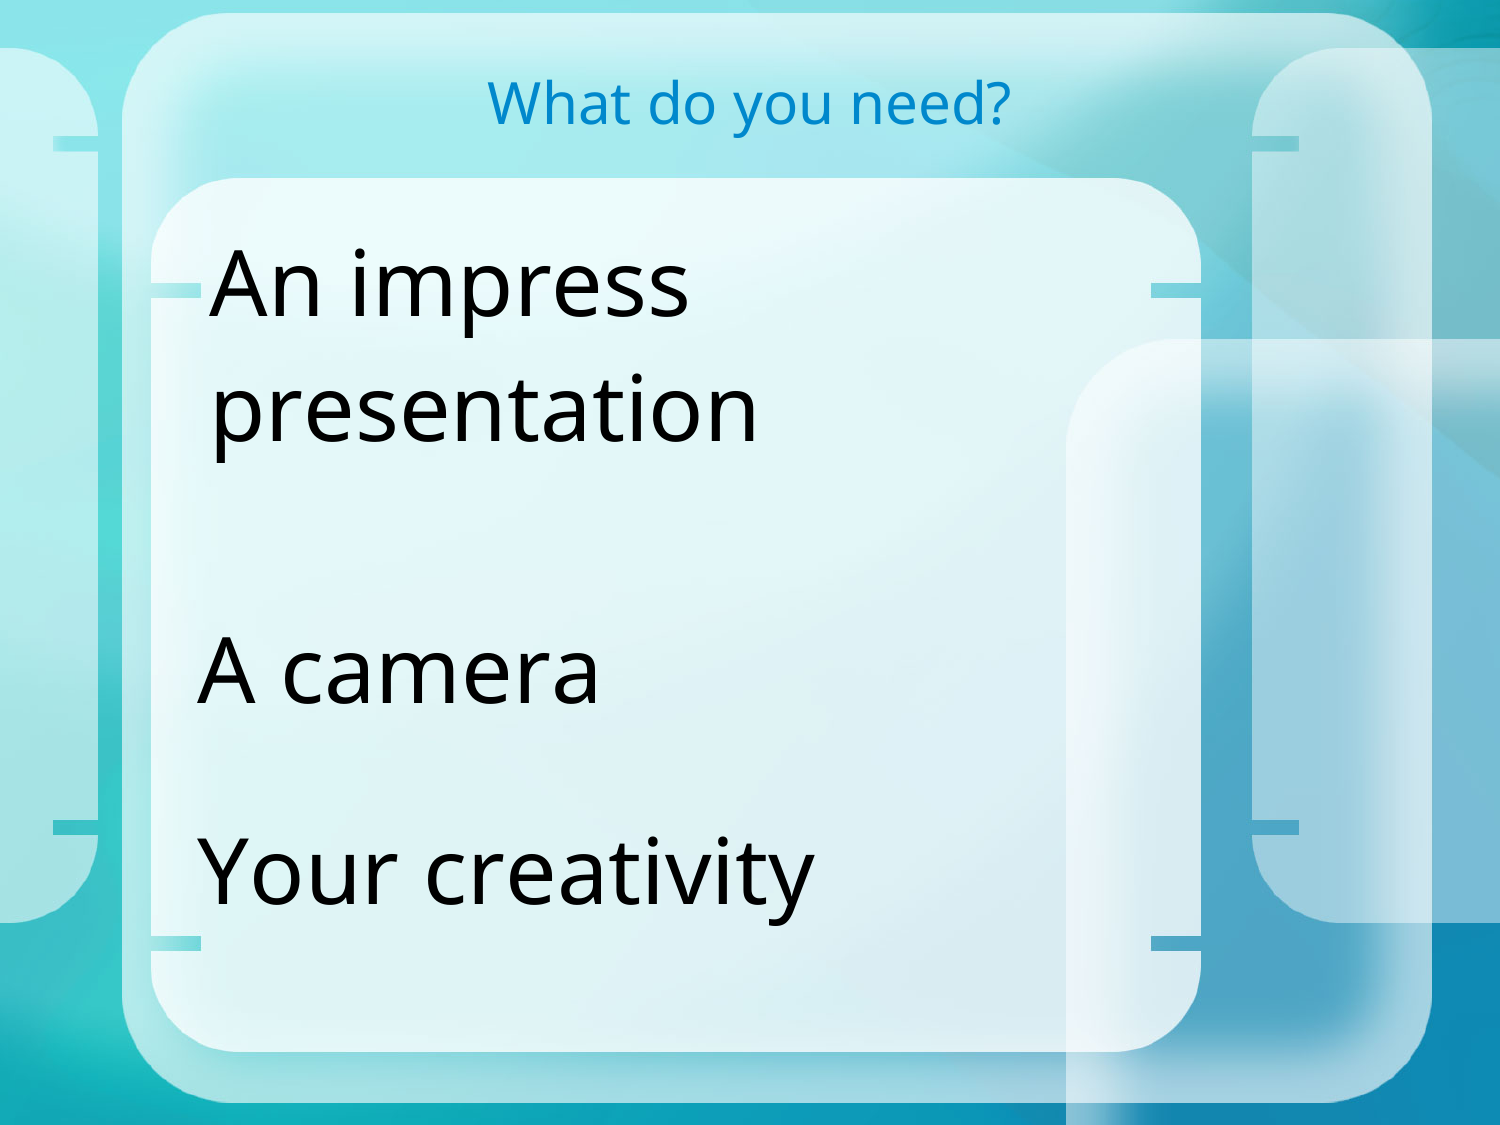

What do you need?
An impress presentation
A camera
Your creativity